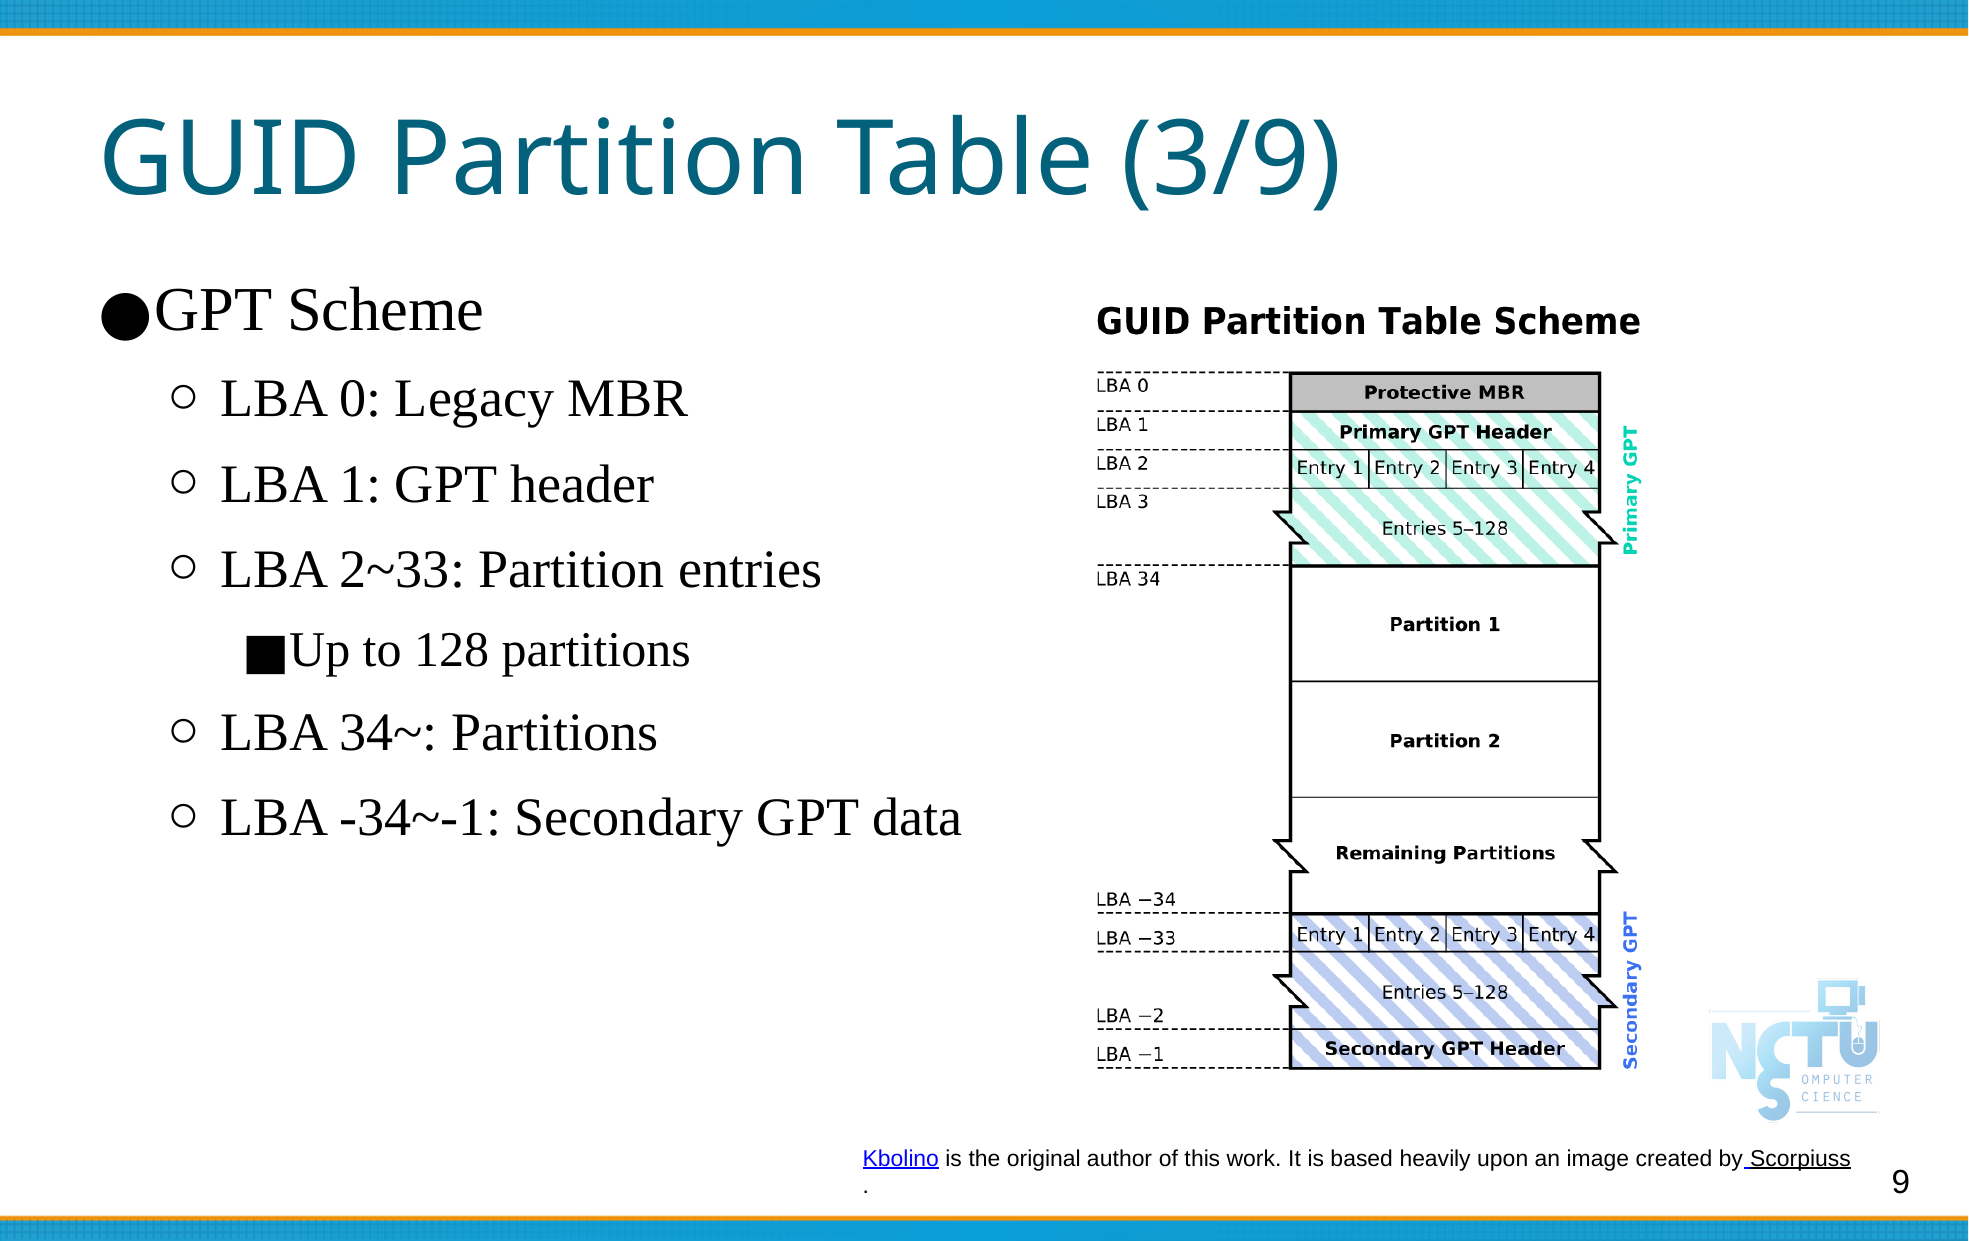

GUID Partition Table (3/9)
# GPT Scheme
LBA 0: Legacy MBR
LBA 1: GPT header
LBA 2~33: Partition entries
Up to 128 partitions
LBA 34~: Partitions
LBA -34~-1: Secondary GPT data
Kbolino is the original author of this work. It is based heavily upon an image created by Scorpiuss.